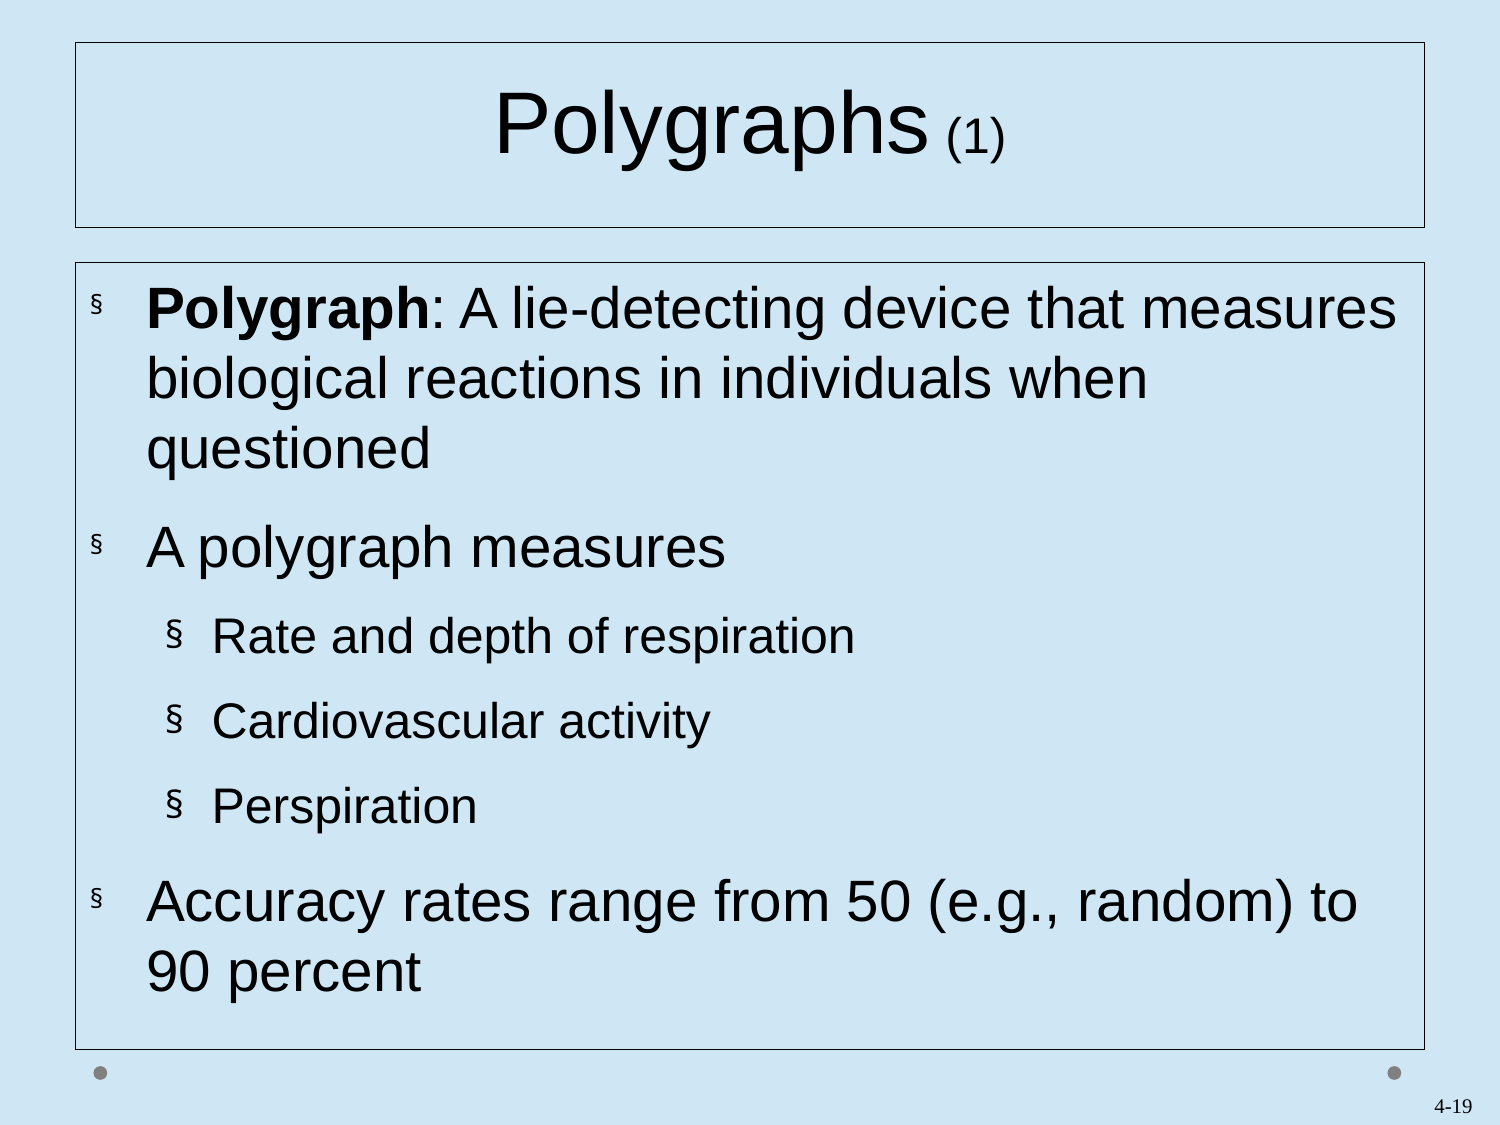

# Polygraphs (1)
Polygraph: A lie-detecting device that measures biological reactions in individuals when questioned
A polygraph measures
Rate and depth of respiration
Cardiovascular activity
Perspiration
Accuracy rates range from 50 (e.g., random) to 90 percent